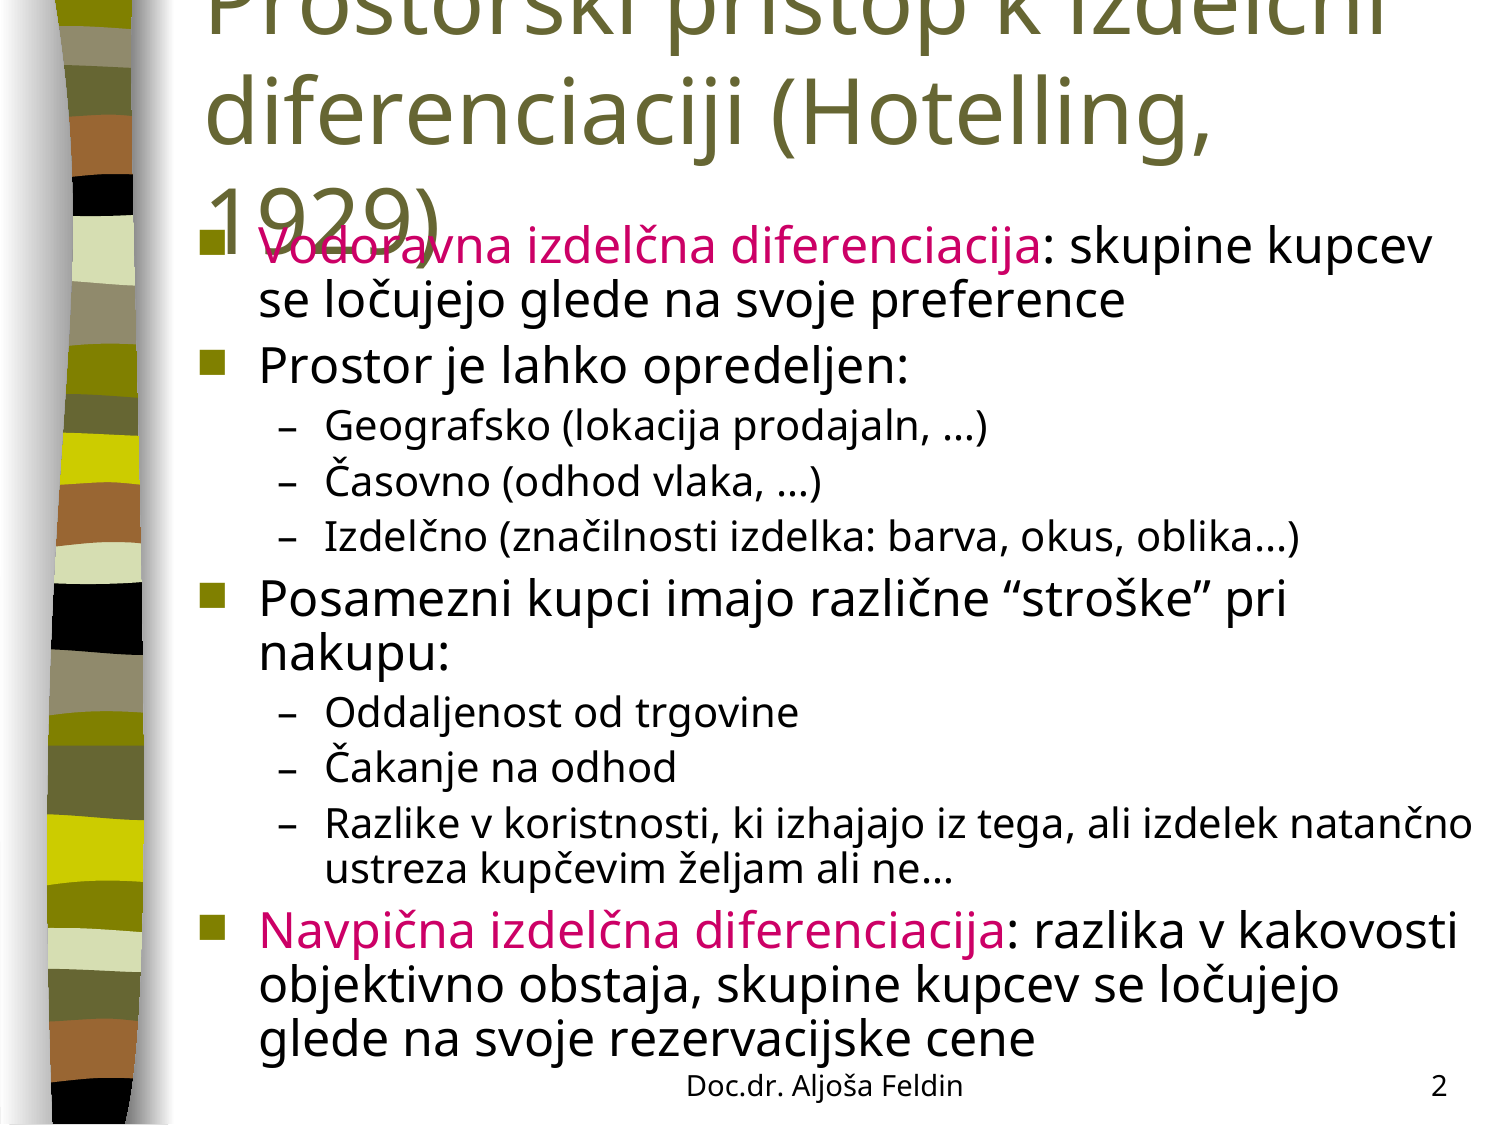

# Prostorski pristop k izdelčni diferenciaciji (Hotelling, 1929)
Vodoravna izdelčna diferenciacija: skupine kupcev se ločujejo glede na svoje preference
Prostor je lahko opredeljen:
Geografsko (lokacija prodajaln, …)
Časovno (odhod vlaka, …)
Izdelčno (značilnosti izdelka: barva, okus, oblika...)
Posamezni kupci imajo različne “stroške” pri nakupu:
Oddaljenost od trgovine
Čakanje na odhod
Razlike v koristnosti, ki izhajajo iz tega, ali izdelek natančno ustreza kupčevim željam ali ne…
Navpična izdelčna diferenciacija: razlika v kakovosti objektivno obstaja, skupine kupcev se ločujejo glede na svoje rezervacijske cene
Doc.dr. Aljoša Feldin